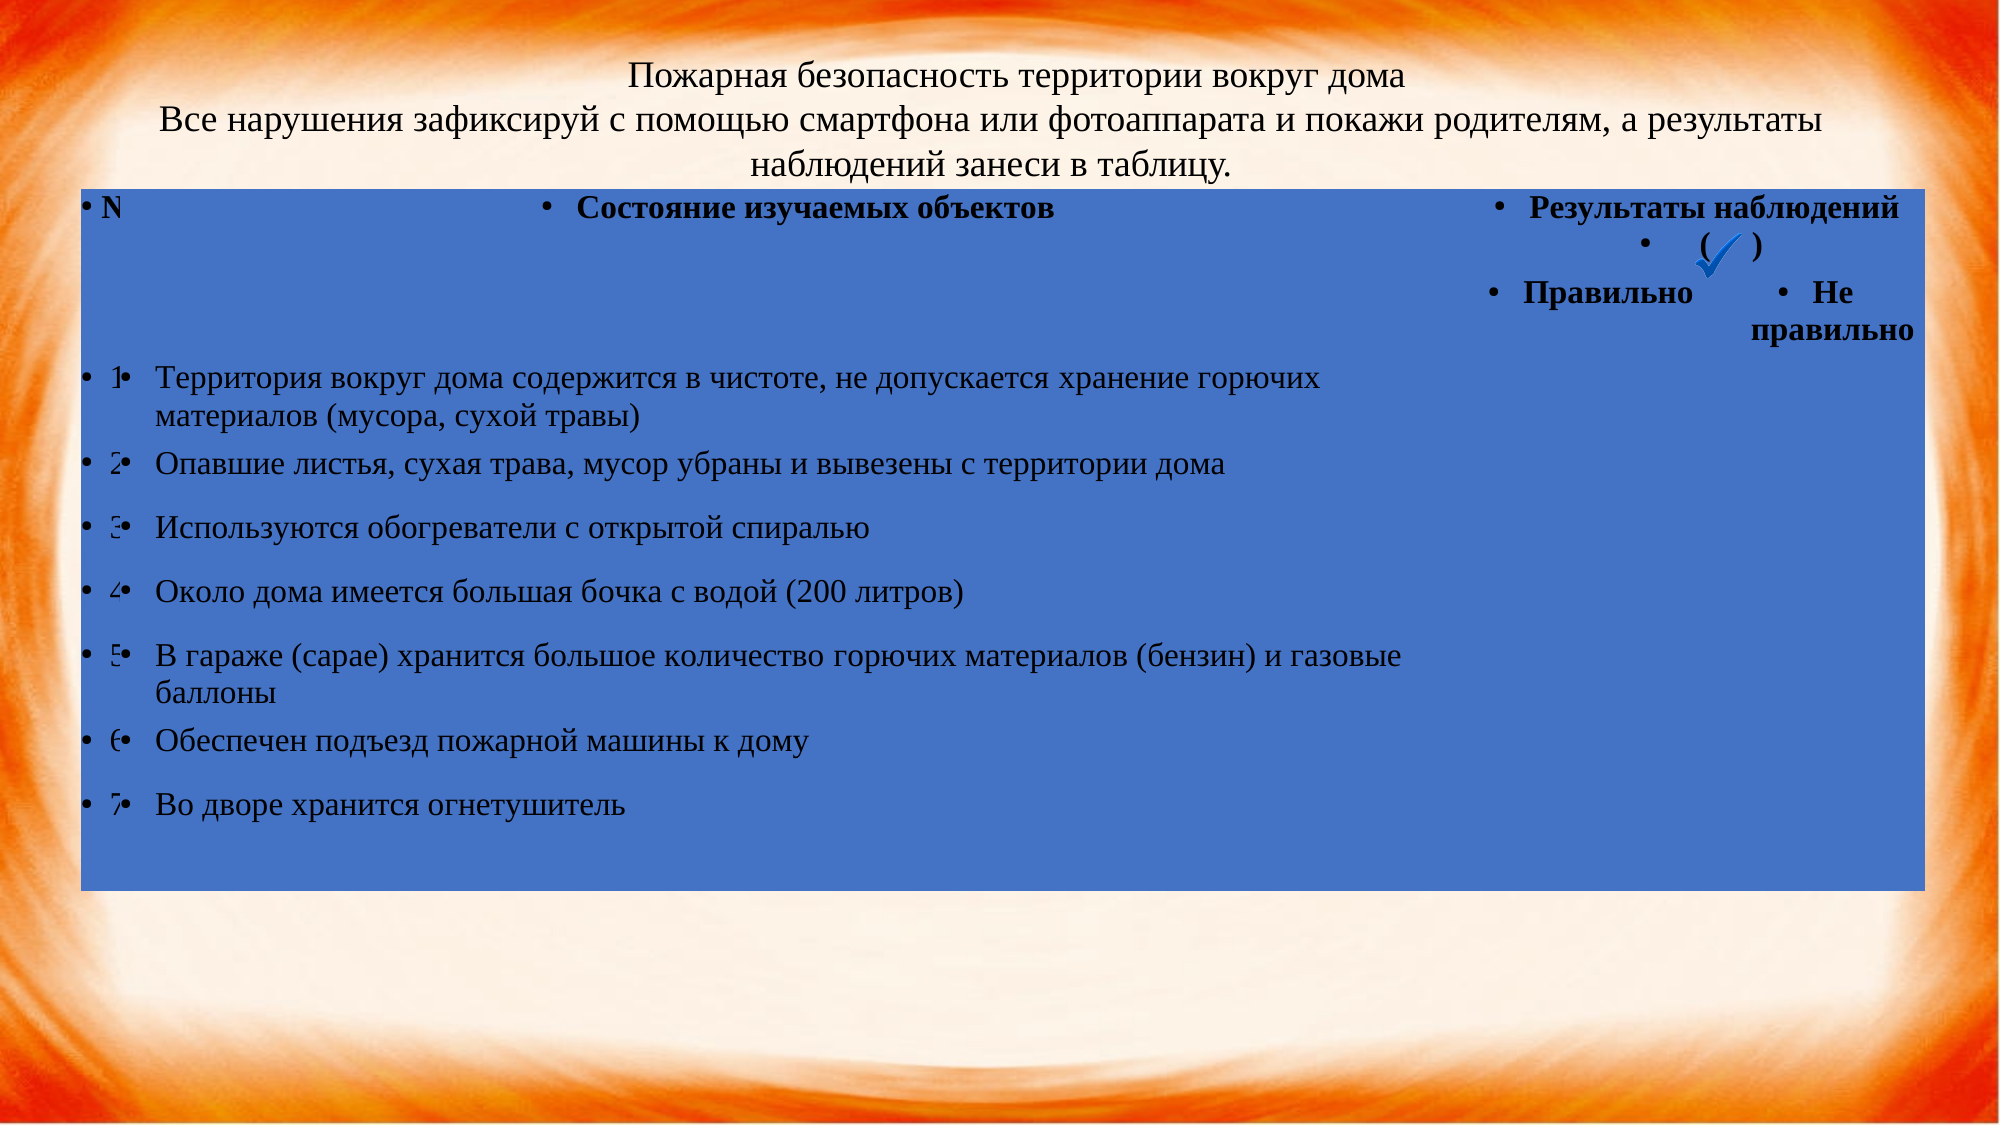

Пожарная безопасность территории вокруг дома
Все нарушения зафиксируй с помощью смартфона или фотоаппарата и покажи родителям, а результаты наблюдений занеси в таблицу.
| № | Состояние изучаемых объектов | Результаты наблюдений ( ) | |
| --- | --- | --- | --- |
| | | Правильно | Не правильно |
| 1 | Территория вокруг дома содержится в чистоте, не допускается хранение горючих материалов (мусора, сухой травы) | | |
| 2 | Опавшие листья, сухая трава, мусор убраны и вывезены с территории дома | | |
| 3 | Используются обогреватели с открытой спиралью | | |
| 4 | Около дома имеется большая бочка с водой (200 литров) | | |
| 5 | В гараже (сарае) хранится большое количество горючих материалов (бензин) и газовые баллоны | | |
| 6 | Обеспечен подъезд пожарной машины к дому | | |
| 7 | Во дворе хранится огнетушитель | | |